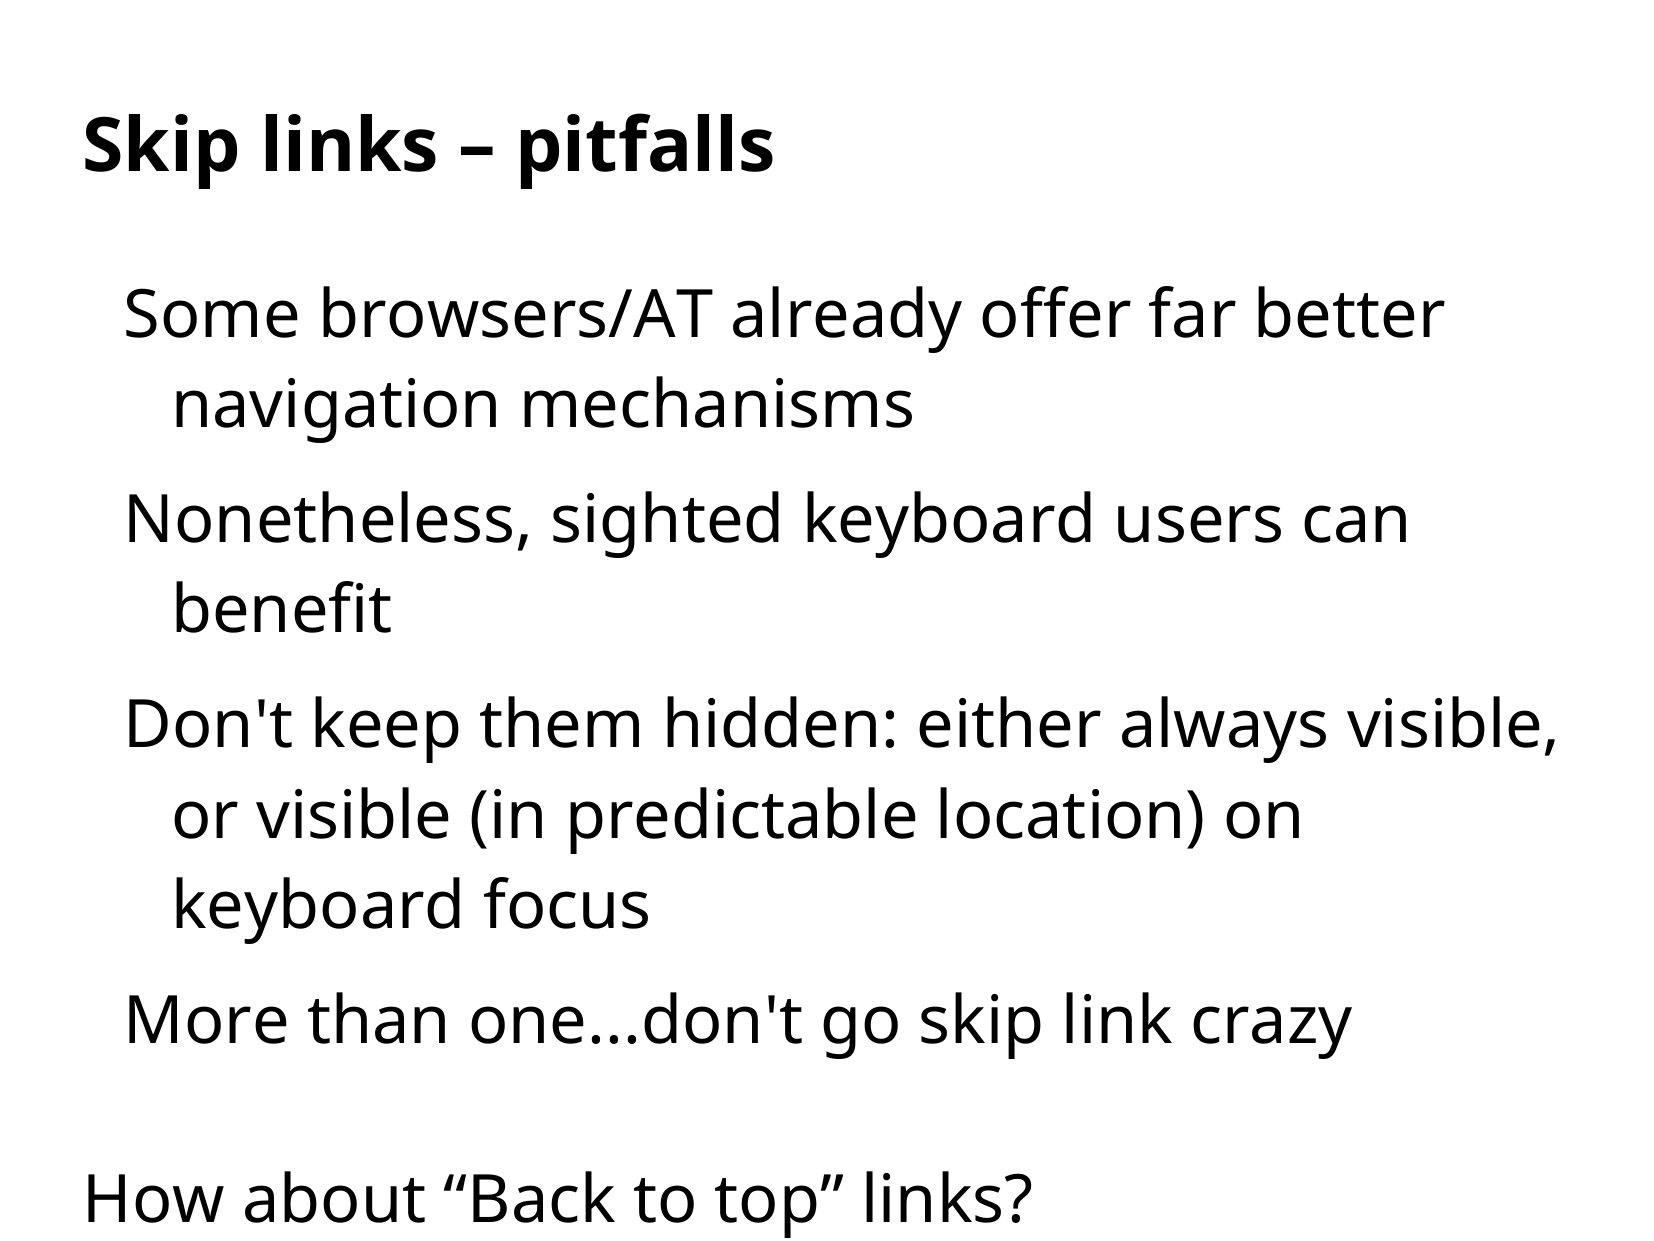

# Skip links – pitfalls
Some browsers/AT already offer far better navigation mechanisms
Nonetheless, sighted keyboard users can benefit
Don't keep them hidden: either always visible, or visible (in predictable location) on keyboard focus
More than one...don't go skip link crazy
How about “Back to top” links?